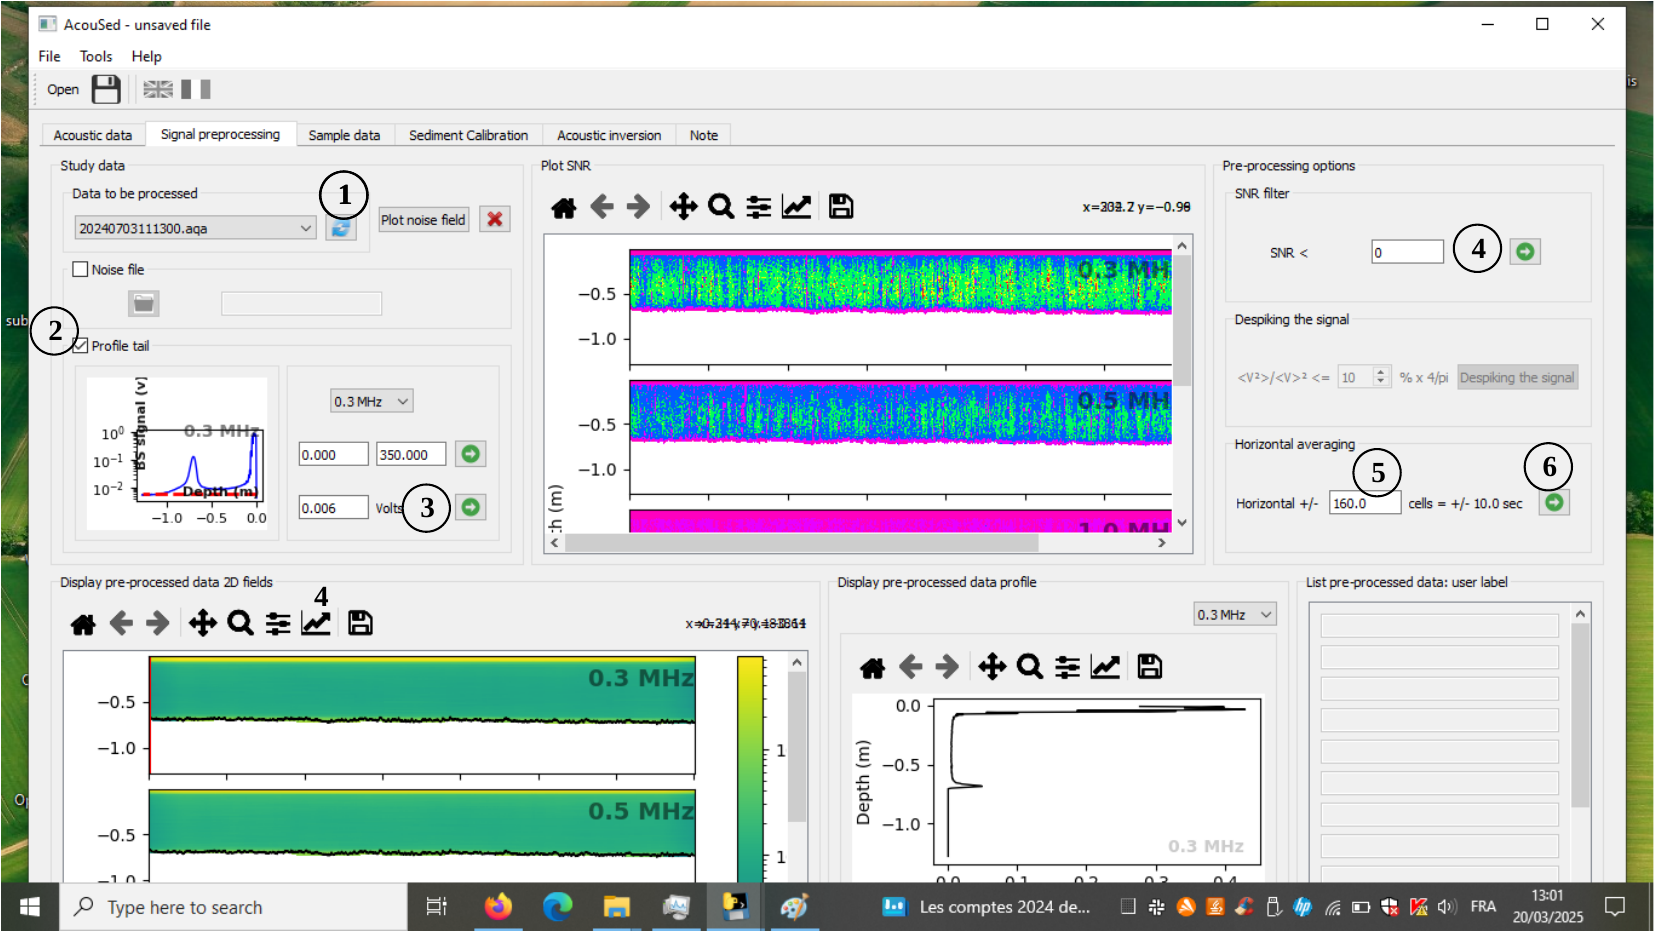

1
1
4
2
6
5
3
4